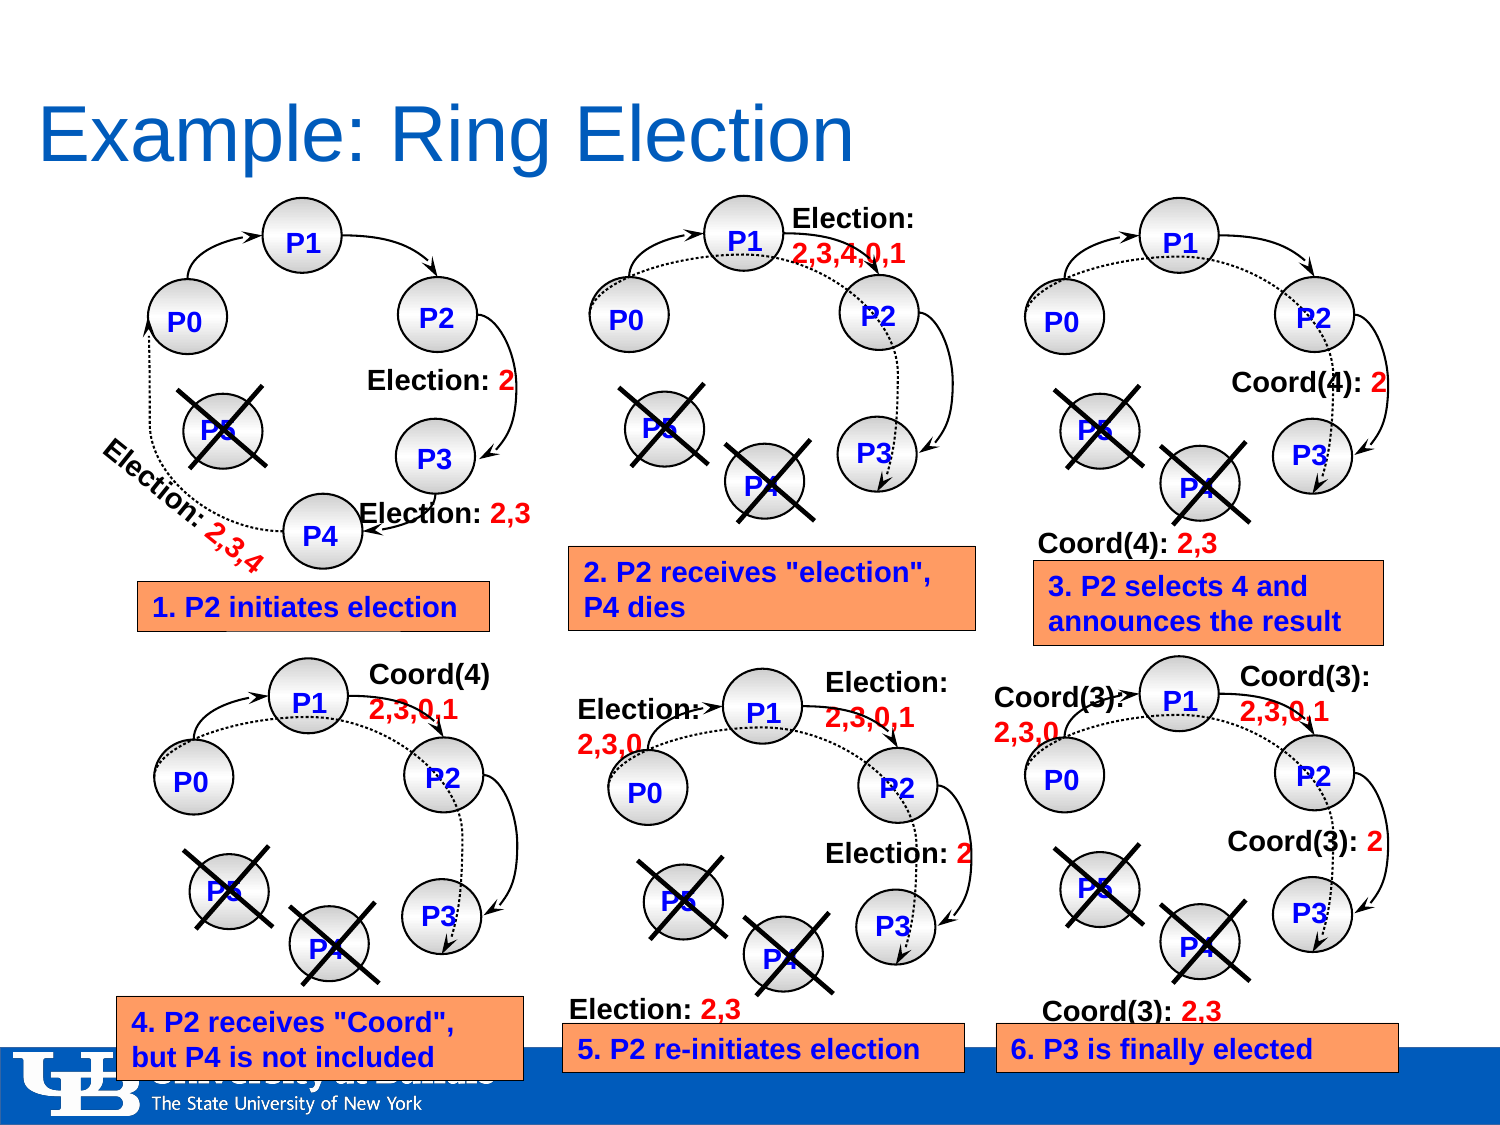

# Example: Ring Election
Election: 2,3,4,0,1
P1
P2
P0
P5
P3
P4
2. P2 receives "election", 	P4 dies
P1
P2
P0
P5
P3
P4
1. P2 initiates election
P1
P2
P0
P5
P3
P4
3. P2 selects 4 and announces the result
Election: 2
Coord(4): 2
Election: 2,3
Election: 2,3,4
Coord(4): 2,3
Coord(4) 2,3,0,1
Coord(3): 2,3,0,1
Election: 2,3,0,1
P1
P2
P0
P5
P3
P4
6. P3 is finally elected
P1
P2
P0
P5
P3
P4
4. P2 receives "Coord", but P4 is not included
P1
P2
P0
P5
P3
P4
5. P2 re-initiates election
Coord(3): 2,3,0
Election: 2,3,0
Coord(3): 2
Election: 2
Election: 2,3
Coord(3): 2,3